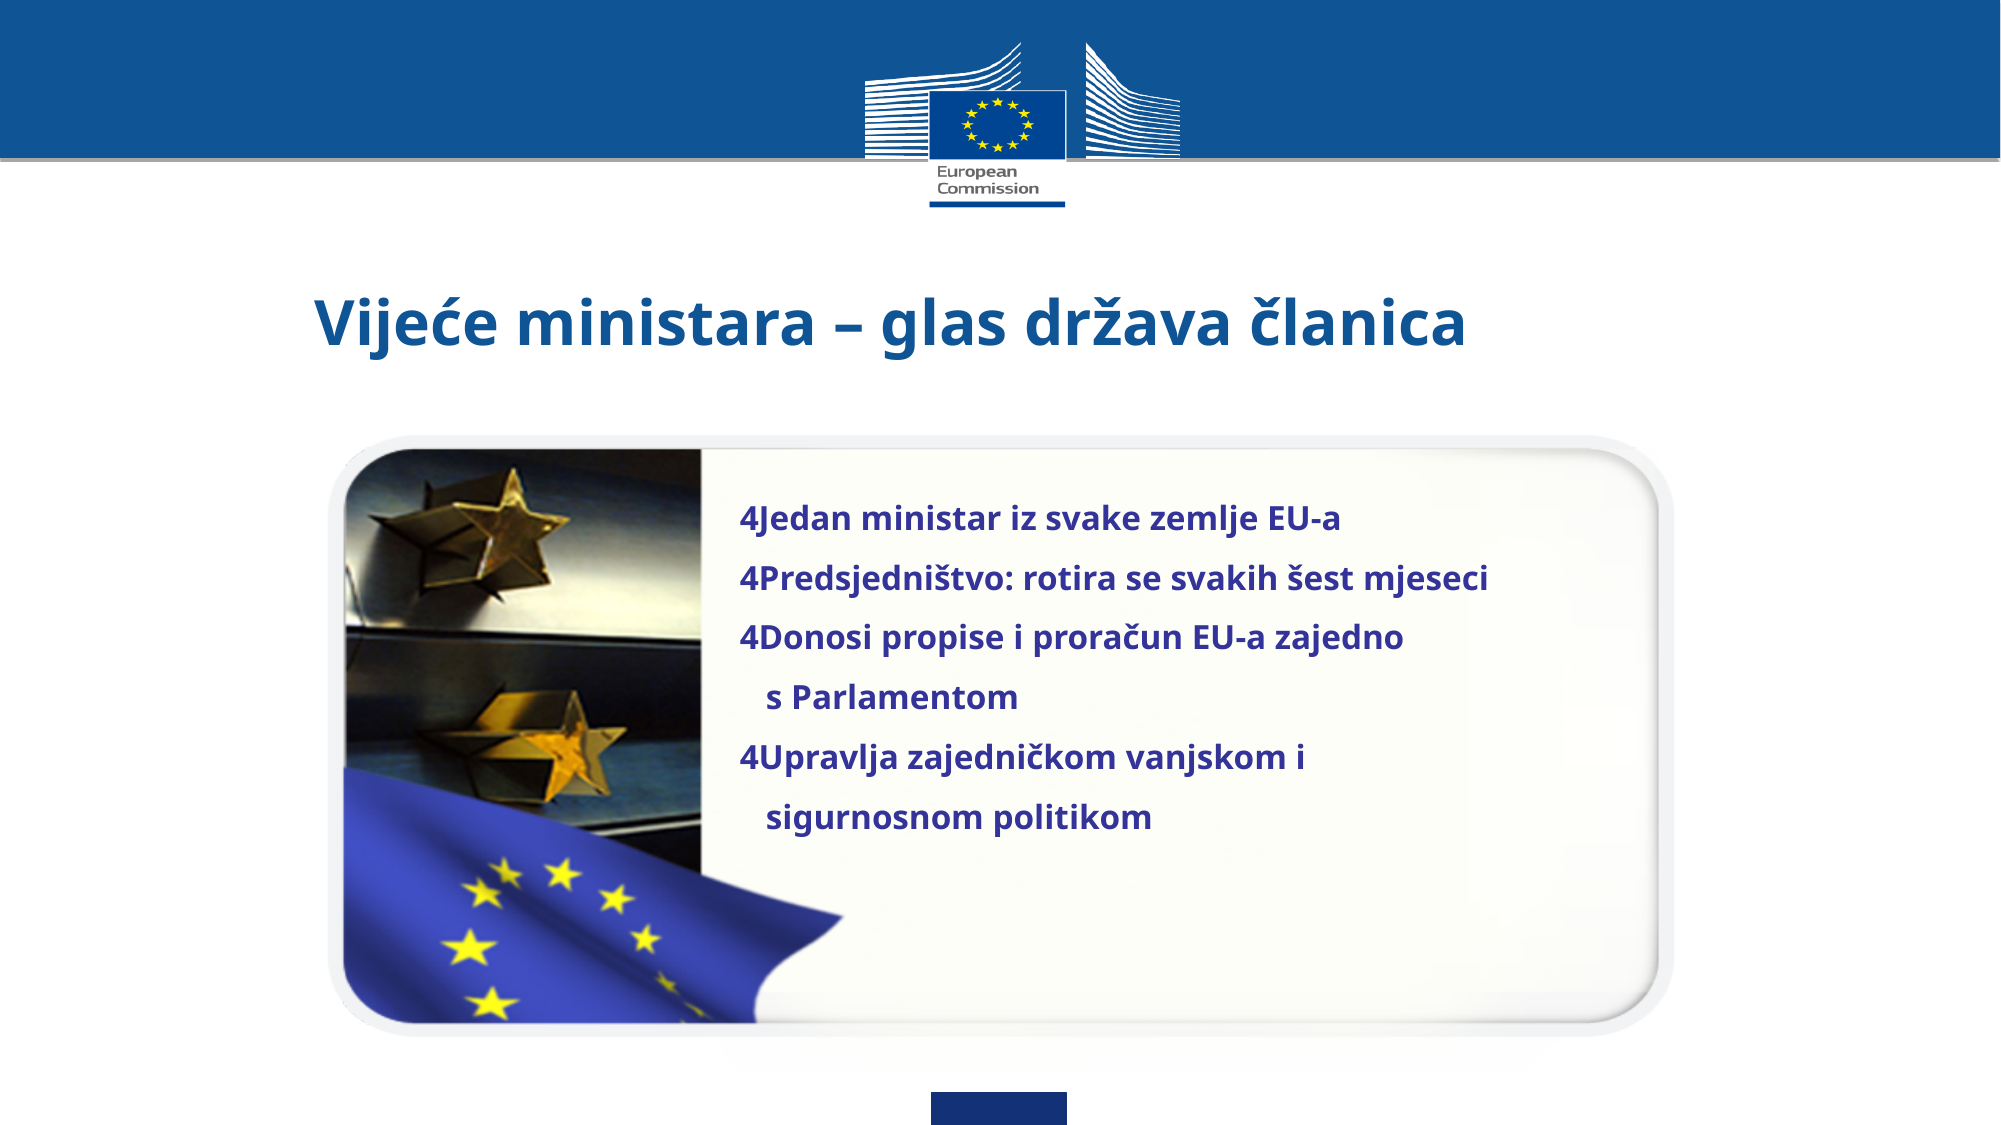

Vijeće ministara – glas država članica
4Jedan ministar iz svake zemlje EU-a
4Predsjedništvo: rotira se svakih šest mjeseci
4Donosi propise i proračun EU-a zajedno
 s Parlamentom
4Upravlja zajedničkom vanjskom i
 sigurnosnom politikom